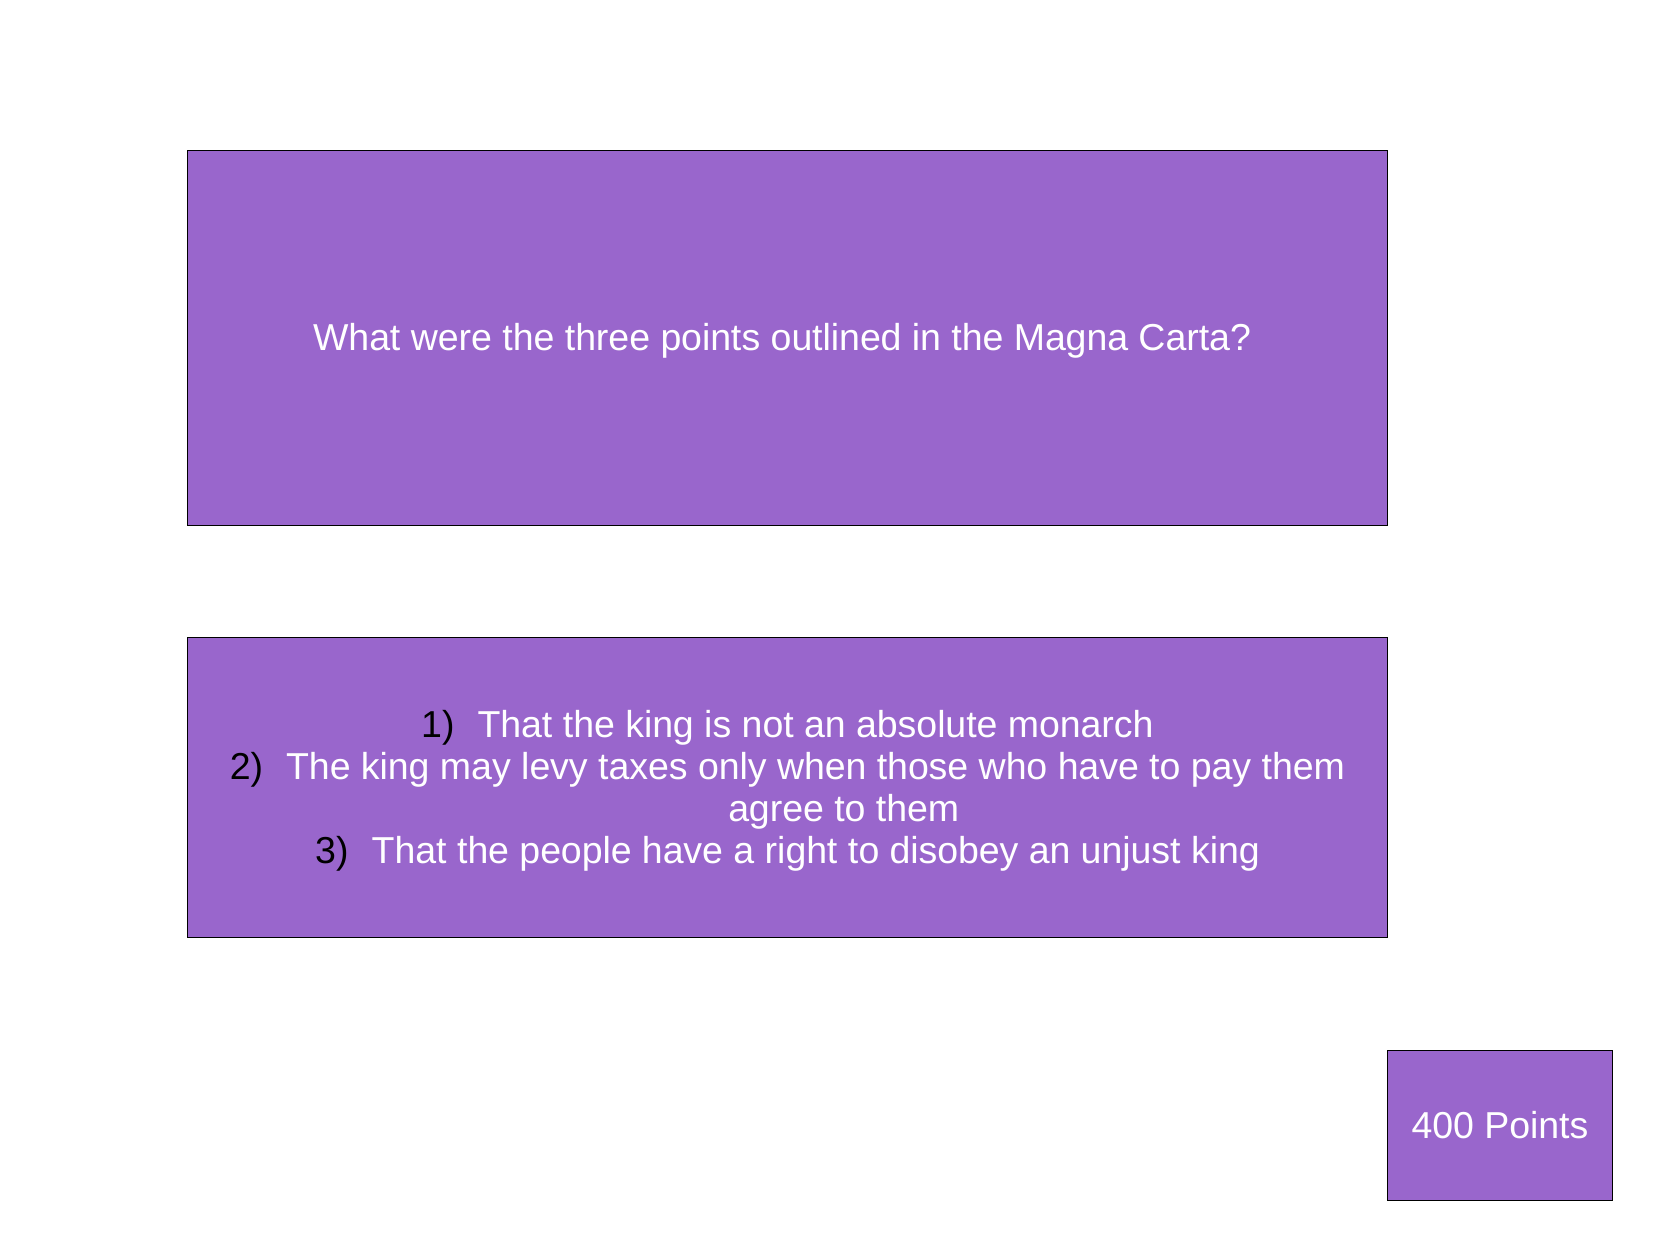

What were the three points outlined in the Magna Carta?
That the king is not an absolute monarch
The king may levy taxes only when those who have to pay them agree to them
That the people have a right to disobey an unjust king
400 Points